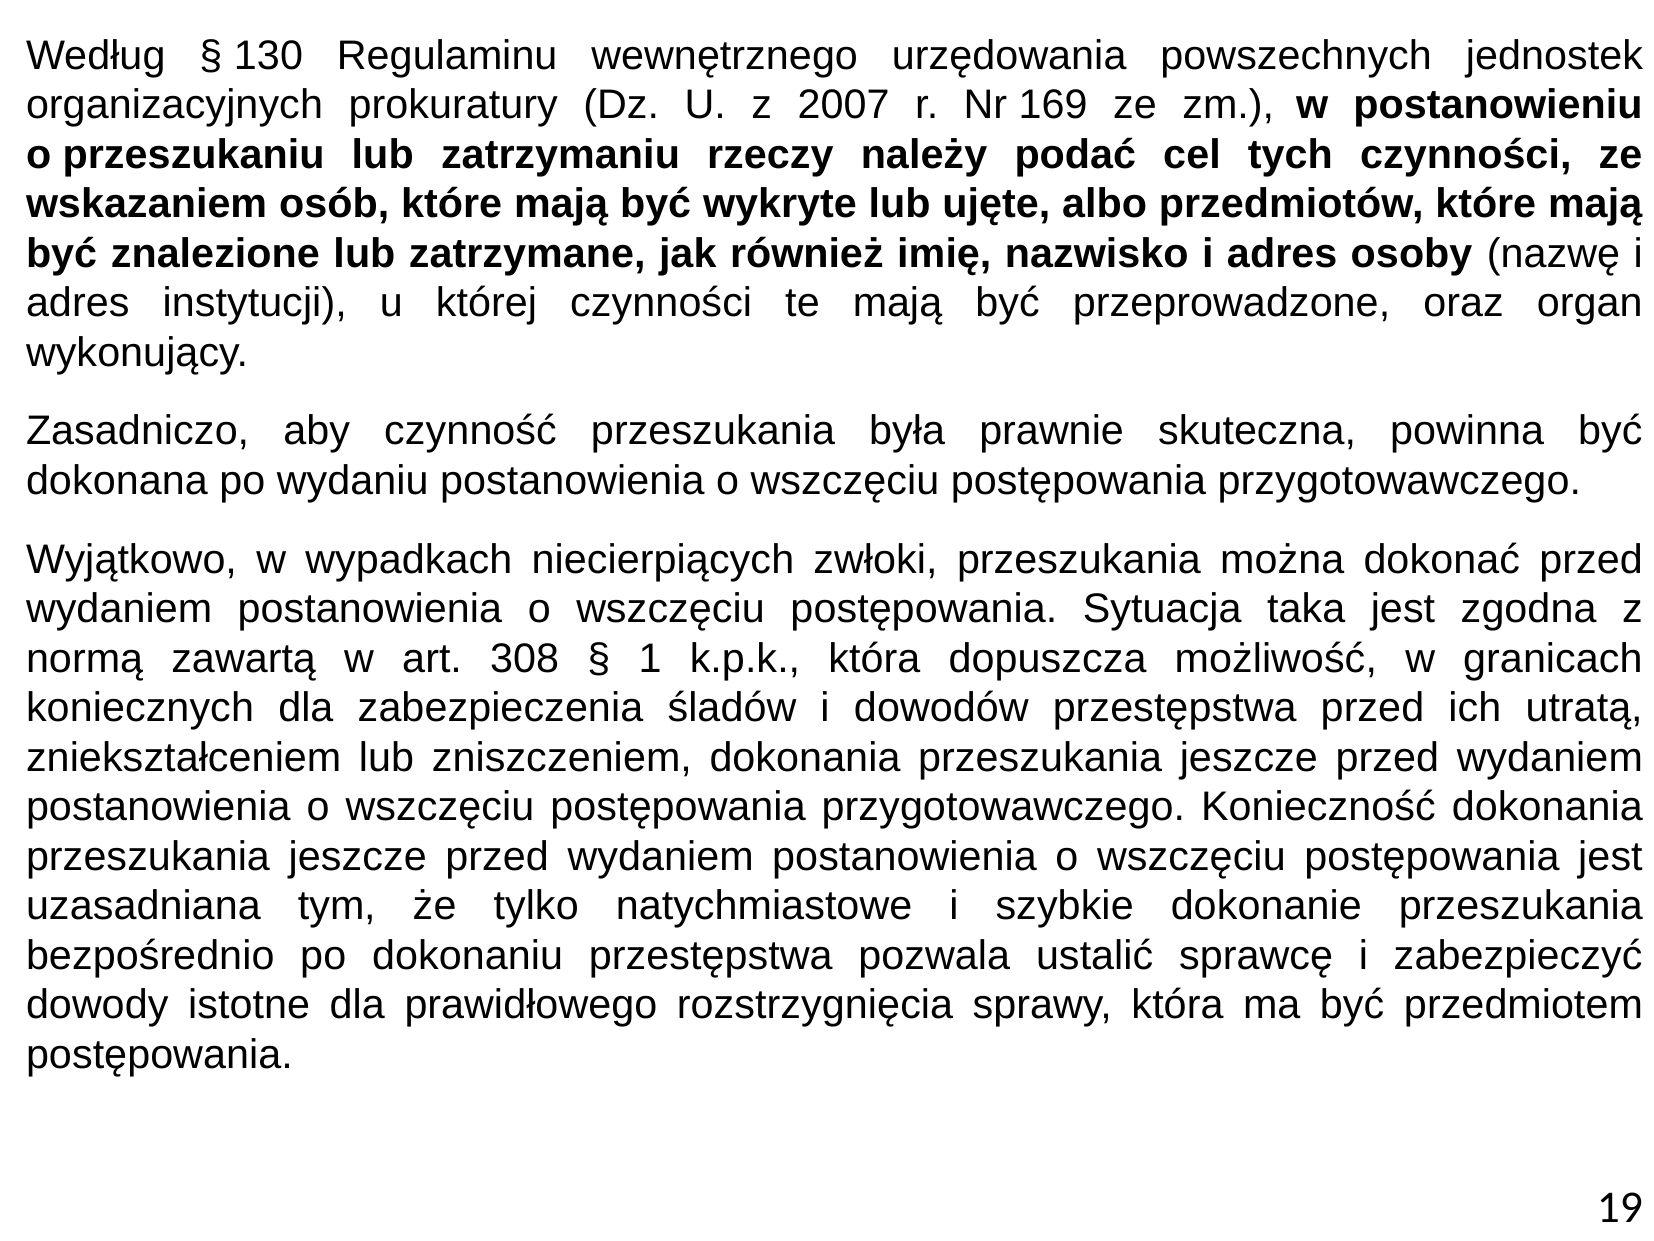

# Według § 130 Regulaminu wewnętrznego urzędowania powszechnych jednostek organizacyjnych prokuratury (Dz. U. z 2007 r. Nr 169 ze zm.), w postanowieniu o przeszukaniu lub zatrzymaniu rzeczy należy podać cel tych czynności, ze wskazaniem osób, które mają być wykryte lub ujęte, albo przedmiotów, które mają być znalezione lub zatrzymane, jak również imię, nazwisko i adres osoby (nazwę i adres instytucji), u której czynności te mają być przeprowadzone, oraz organ wykonujący.
Zasadniczo, aby czynność przeszukania była prawnie skuteczna, powinna być dokonana po wydaniu postanowienia o wszczęciu postępowania przygotowawczego.
Wyjątkowo, w wypadkach niecierpiących zwłoki, przeszukania można dokonać przed wydaniem postanowienia o wszczęciu postępowania. Sytuacja taka jest zgodna z normą zawartą w art. 308 § 1 k.p.k., która dopuszcza możliwość, w granicach koniecznych dla zabezpieczenia śladów i dowodów przestępstwa przed ich utratą, zniekształceniem lub zniszczeniem, dokonania przeszukania jeszcze przed wydaniem postanowienia o wszczęciu postępowania przygotowawczego. Konieczność dokonania przeszukania jeszcze przed wydaniem postanowienia o wszczęciu postępowania jest uzasadniana tym, że tylko natychmiastowe i szybkie dokonanie przeszukania bezpośrednio po dokonaniu przestępstwa pozwala ustalić sprawcę i zabezpieczyć dowody istotne dla prawidłowego rozstrzygnięcia sprawy, która ma być przedmiotem postępowania.
19